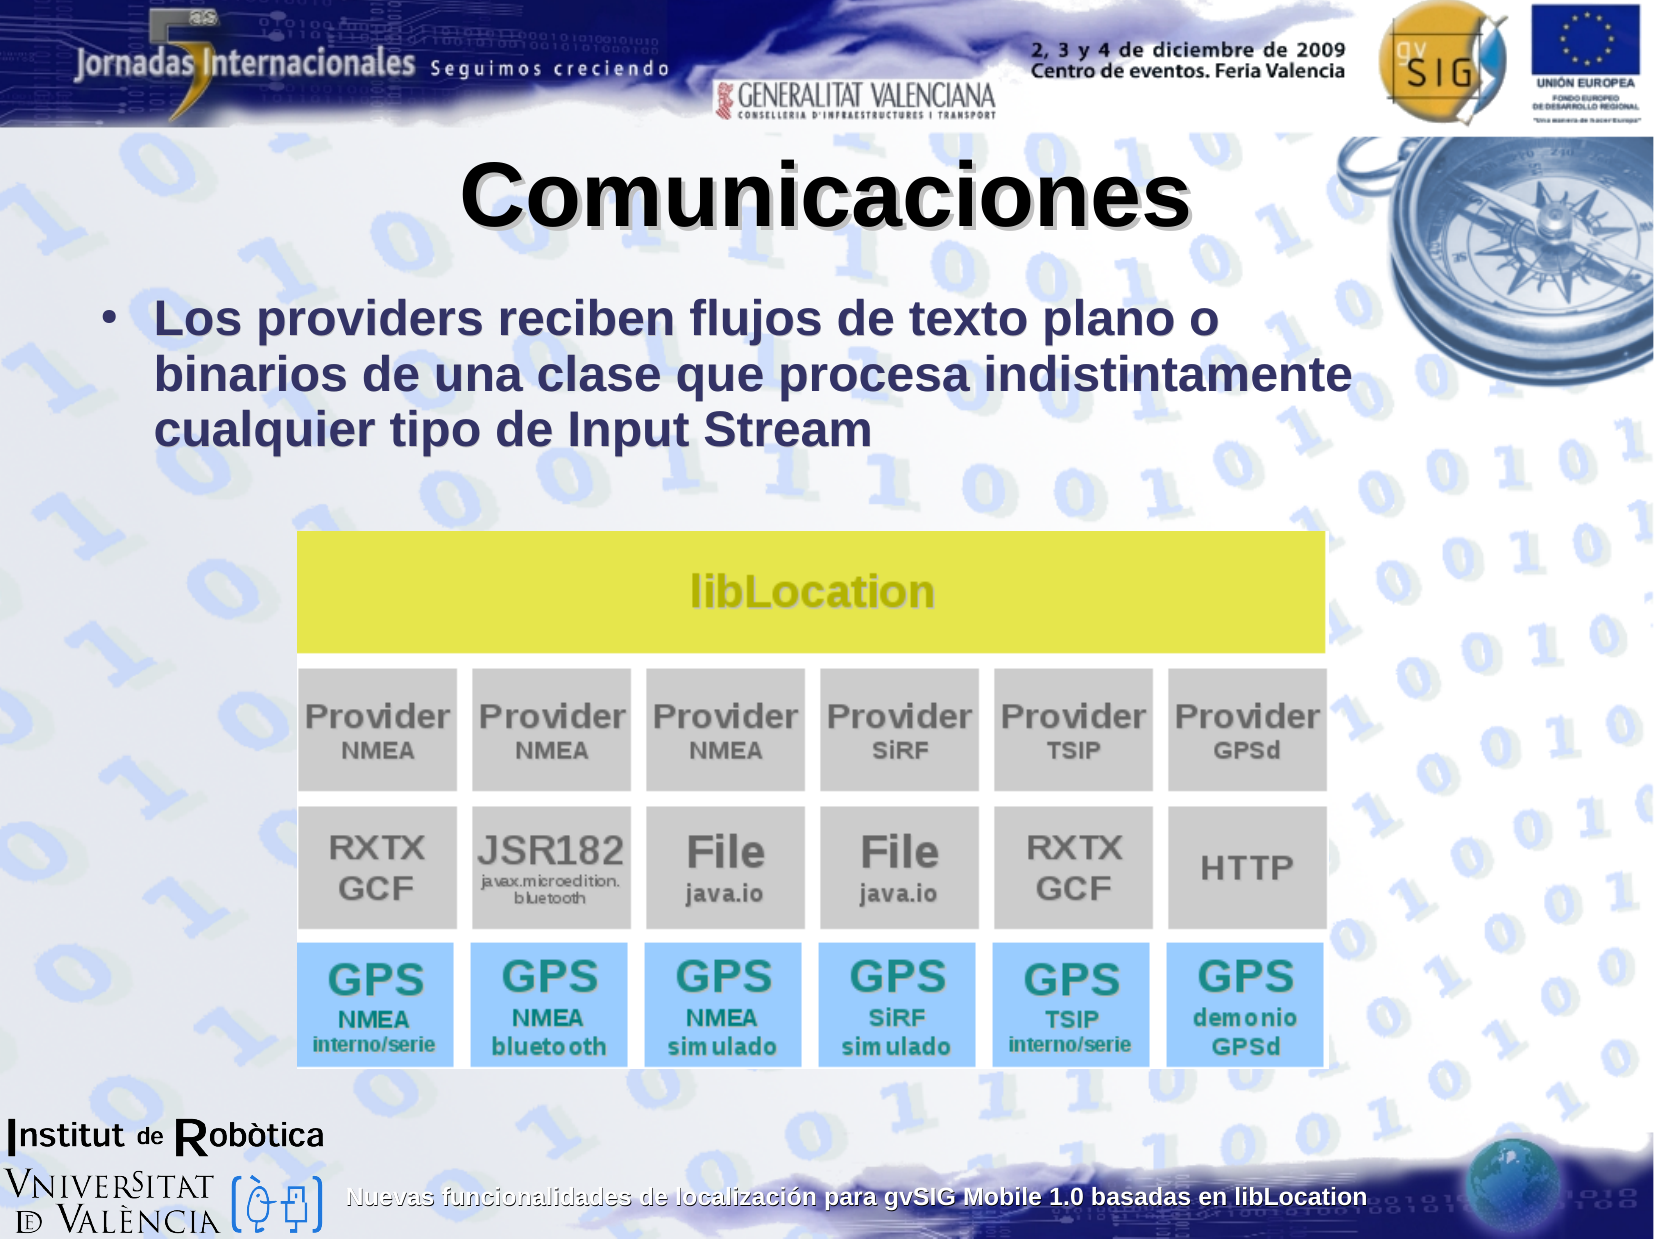

# Comunicaciones
Los providers reciben flujos de texto plano o
binarios de una clase que procesa indistintamente cualquier tipo de Input Stream